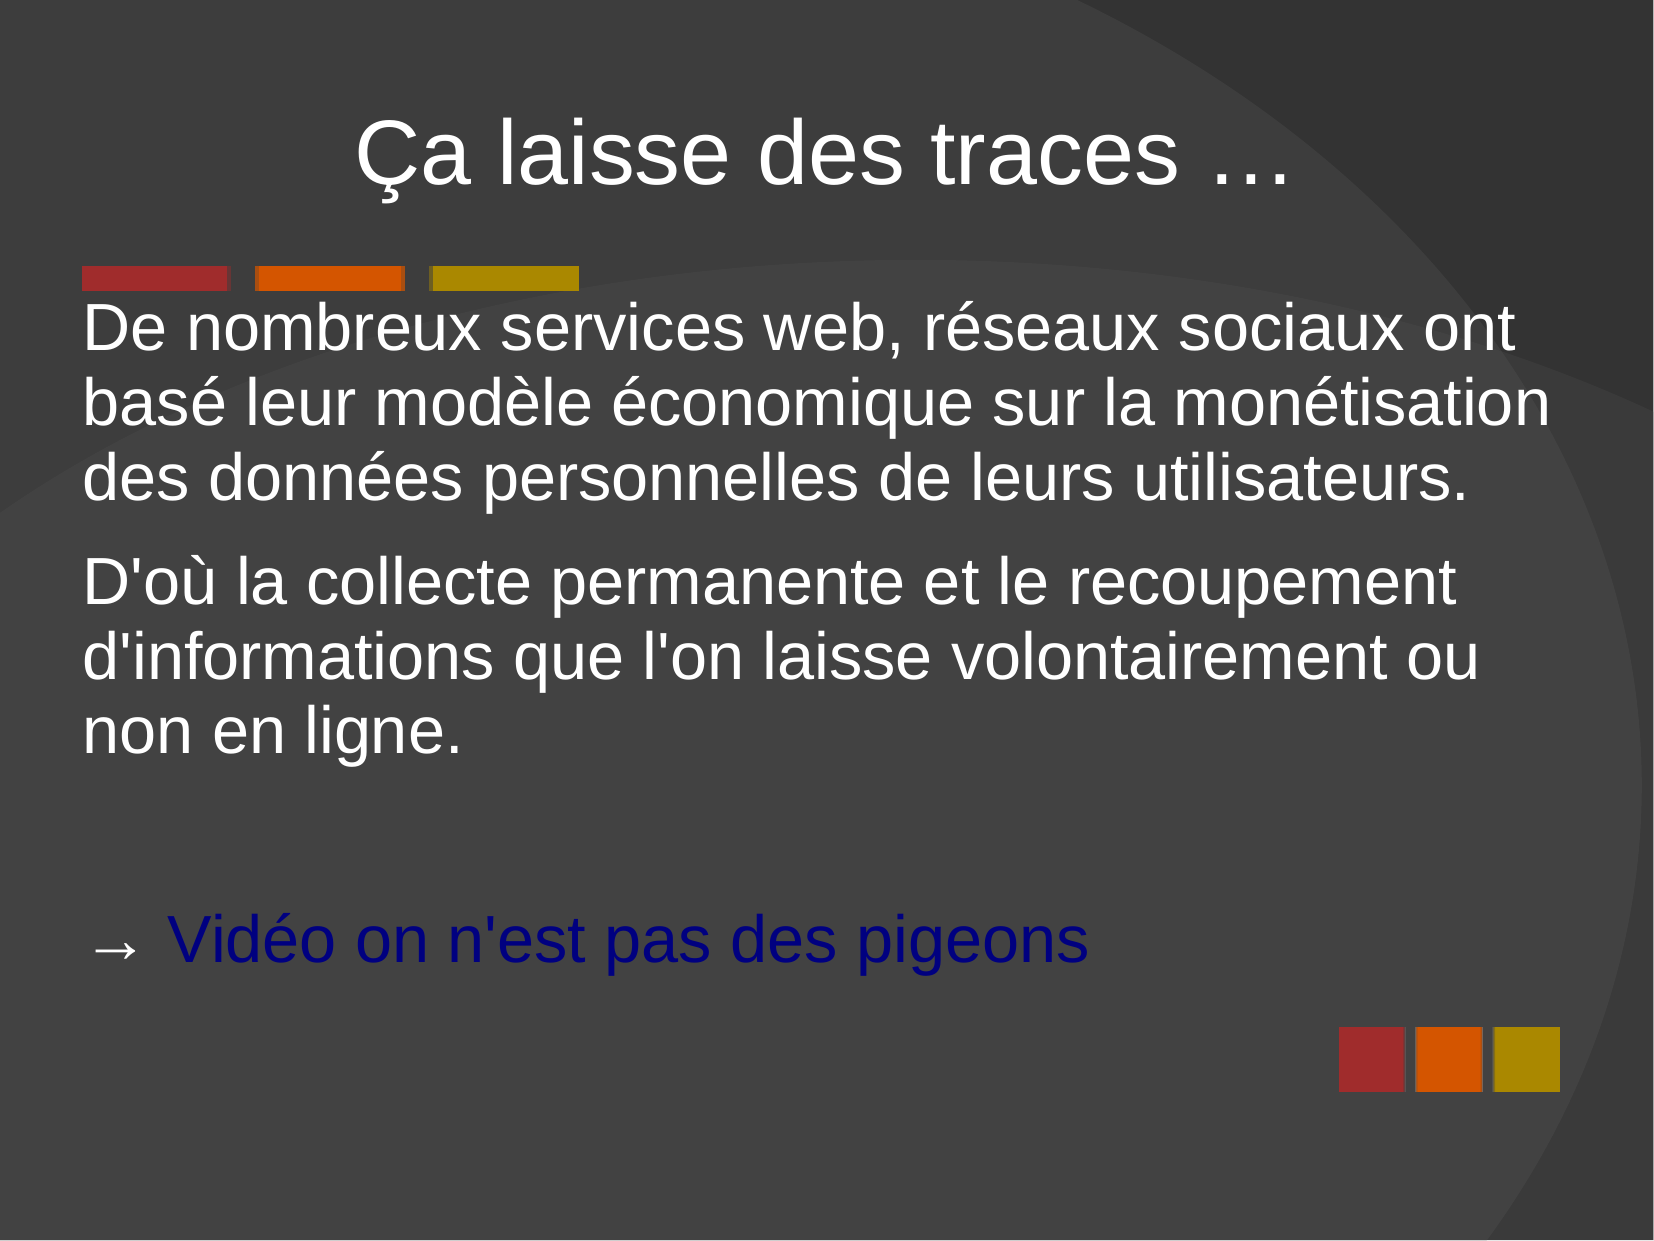

# Ça laisse des traces …
De nombreux services web, réseaux sociaux ont basé leur modèle économique sur la monétisation des données personnelles de leurs utilisateurs.
D'où la collecte permanente et le recoupement d'informations que l'on laisse volontairement ou non en ligne.
→ Vidéo on n'est pas des pigeons